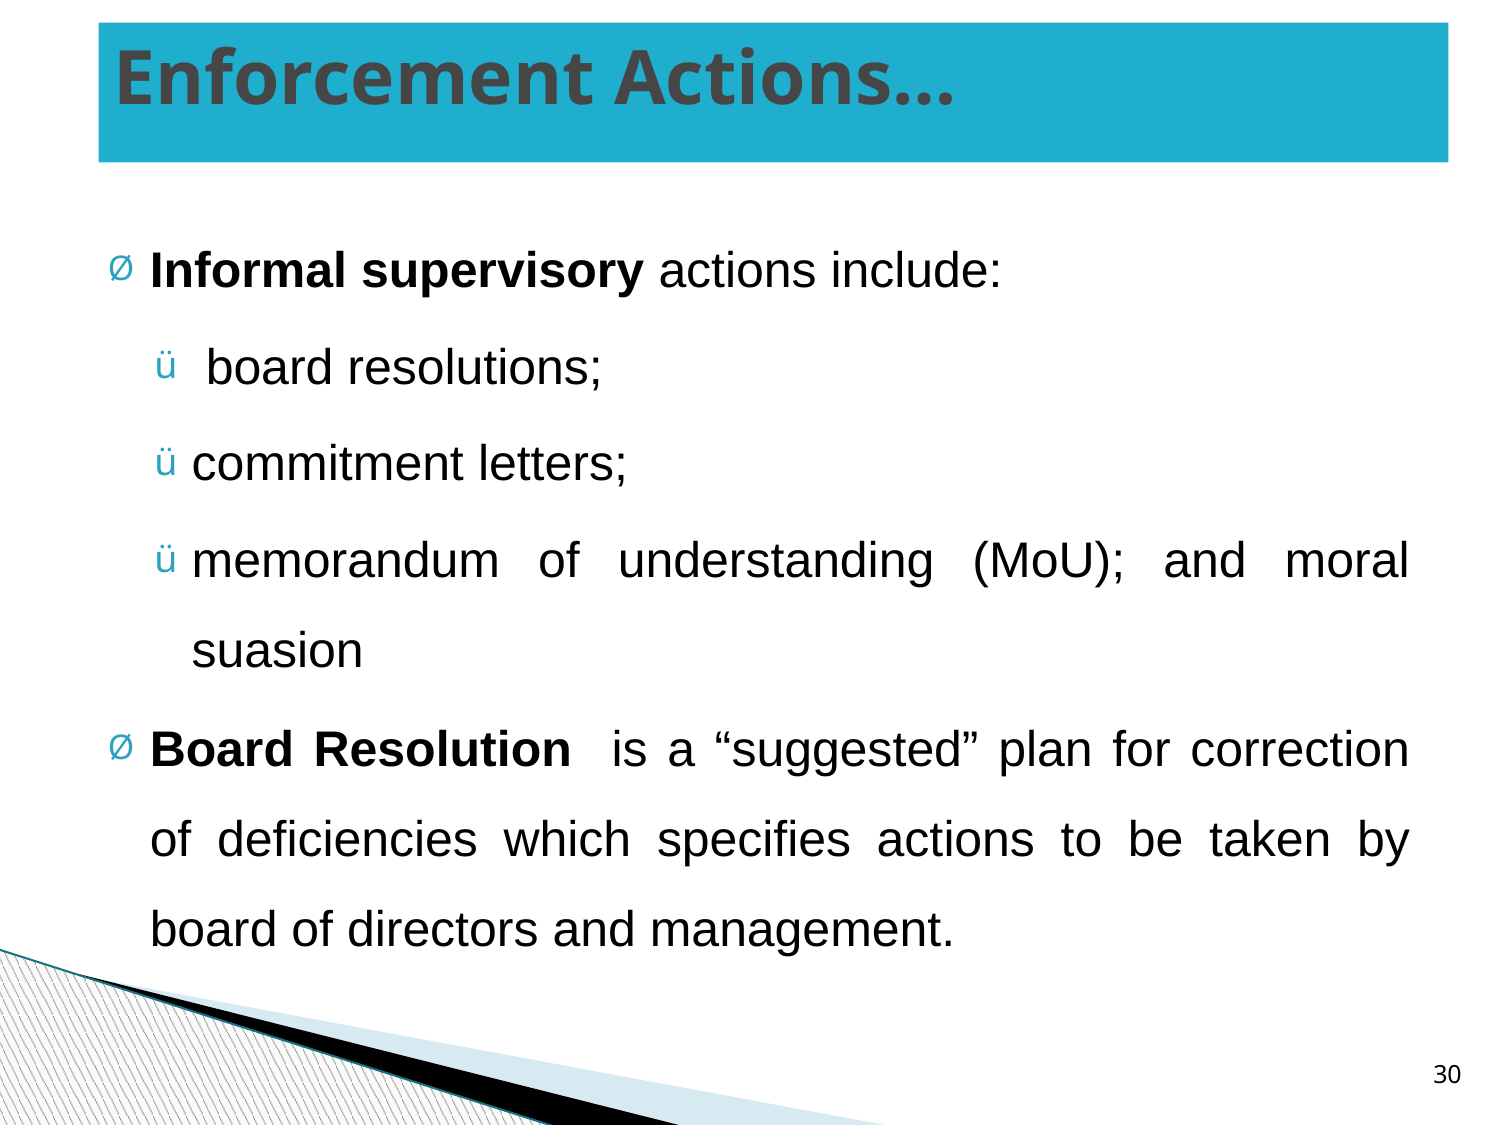

# Enforcement Actions…
Informal supervisory actions include:
 board resolutions;
commitment letters;
memorandum of understanding (MoU); and moral suasion
Board Resolution is a “suggested” plan for correction of deficiencies which specifies actions to be taken by board of directors and management.